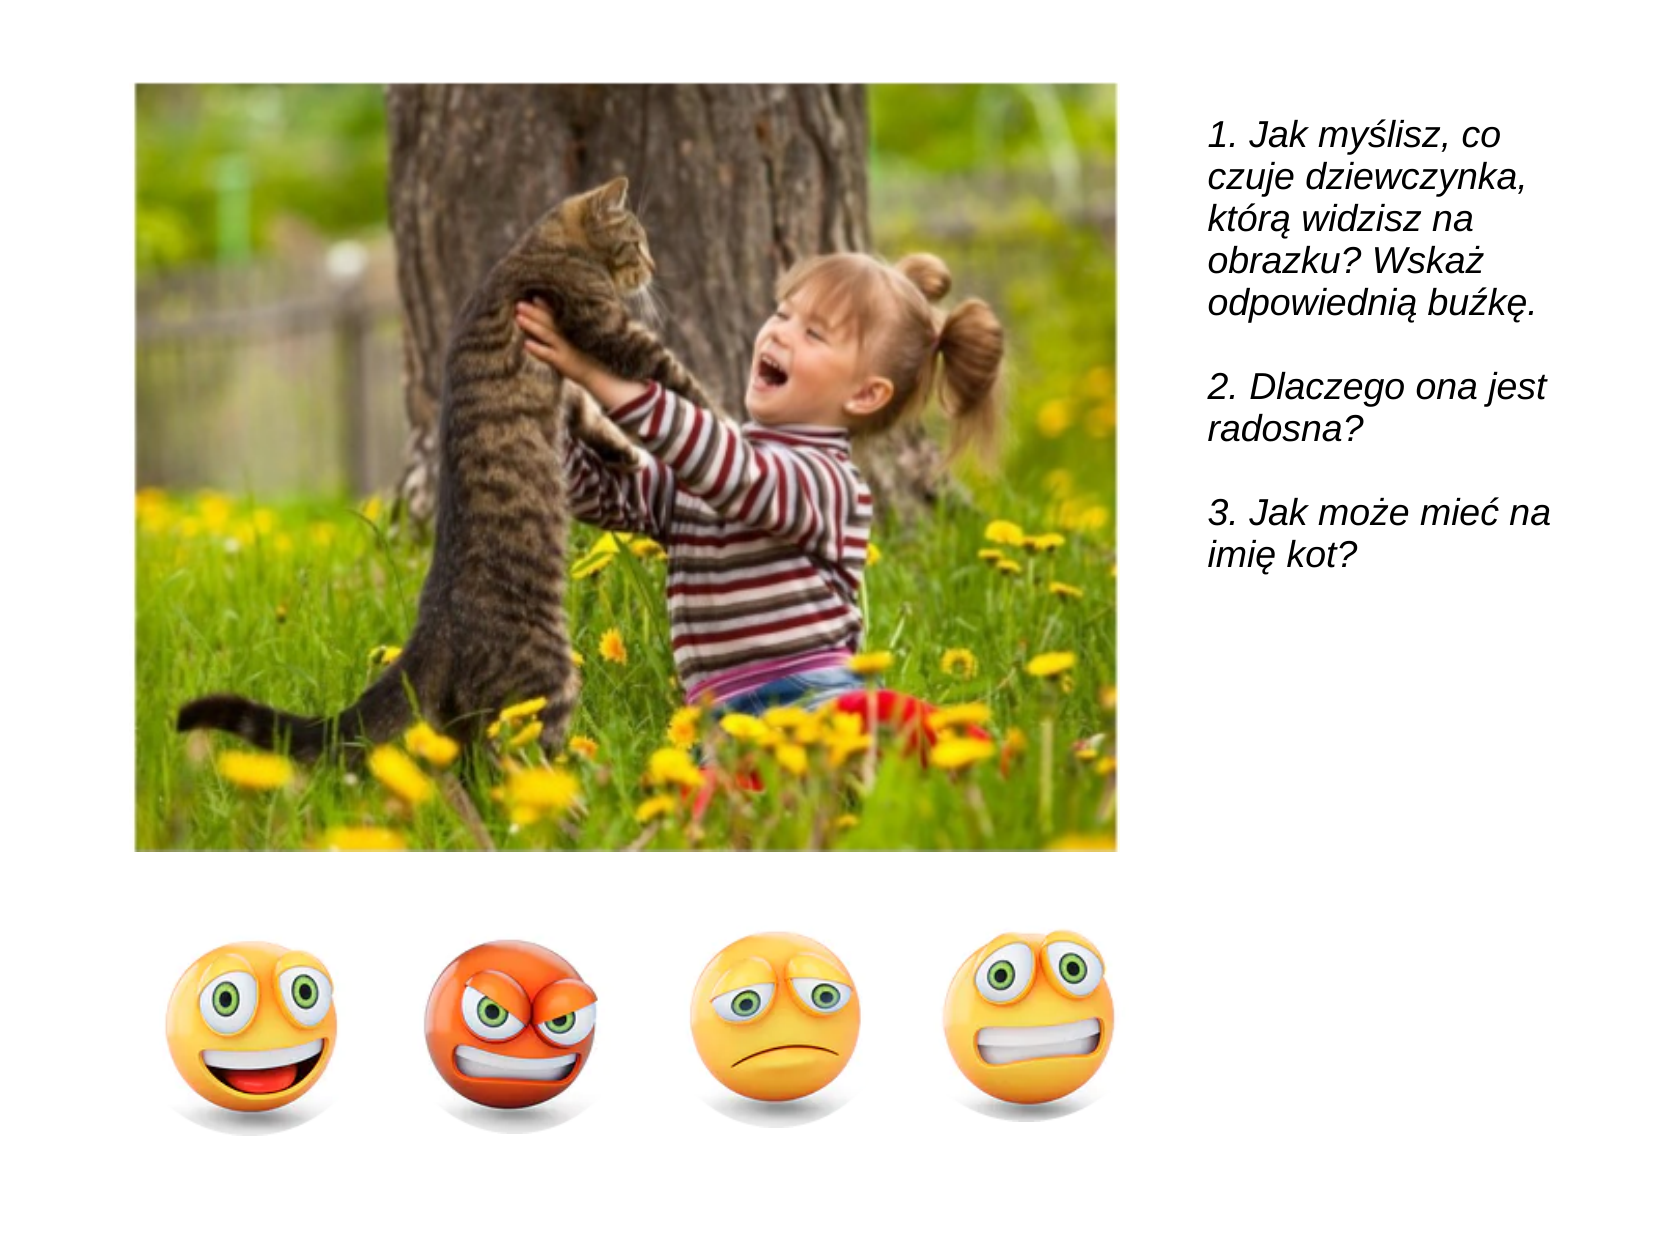

1. Jak myślisz, co czuje dziewczynka, którą widzisz na obrazku? Wskaż odpowiednią buźkę.
2. Dlaczego ona jest radosna?
3. Jak może mieć na imię kot?